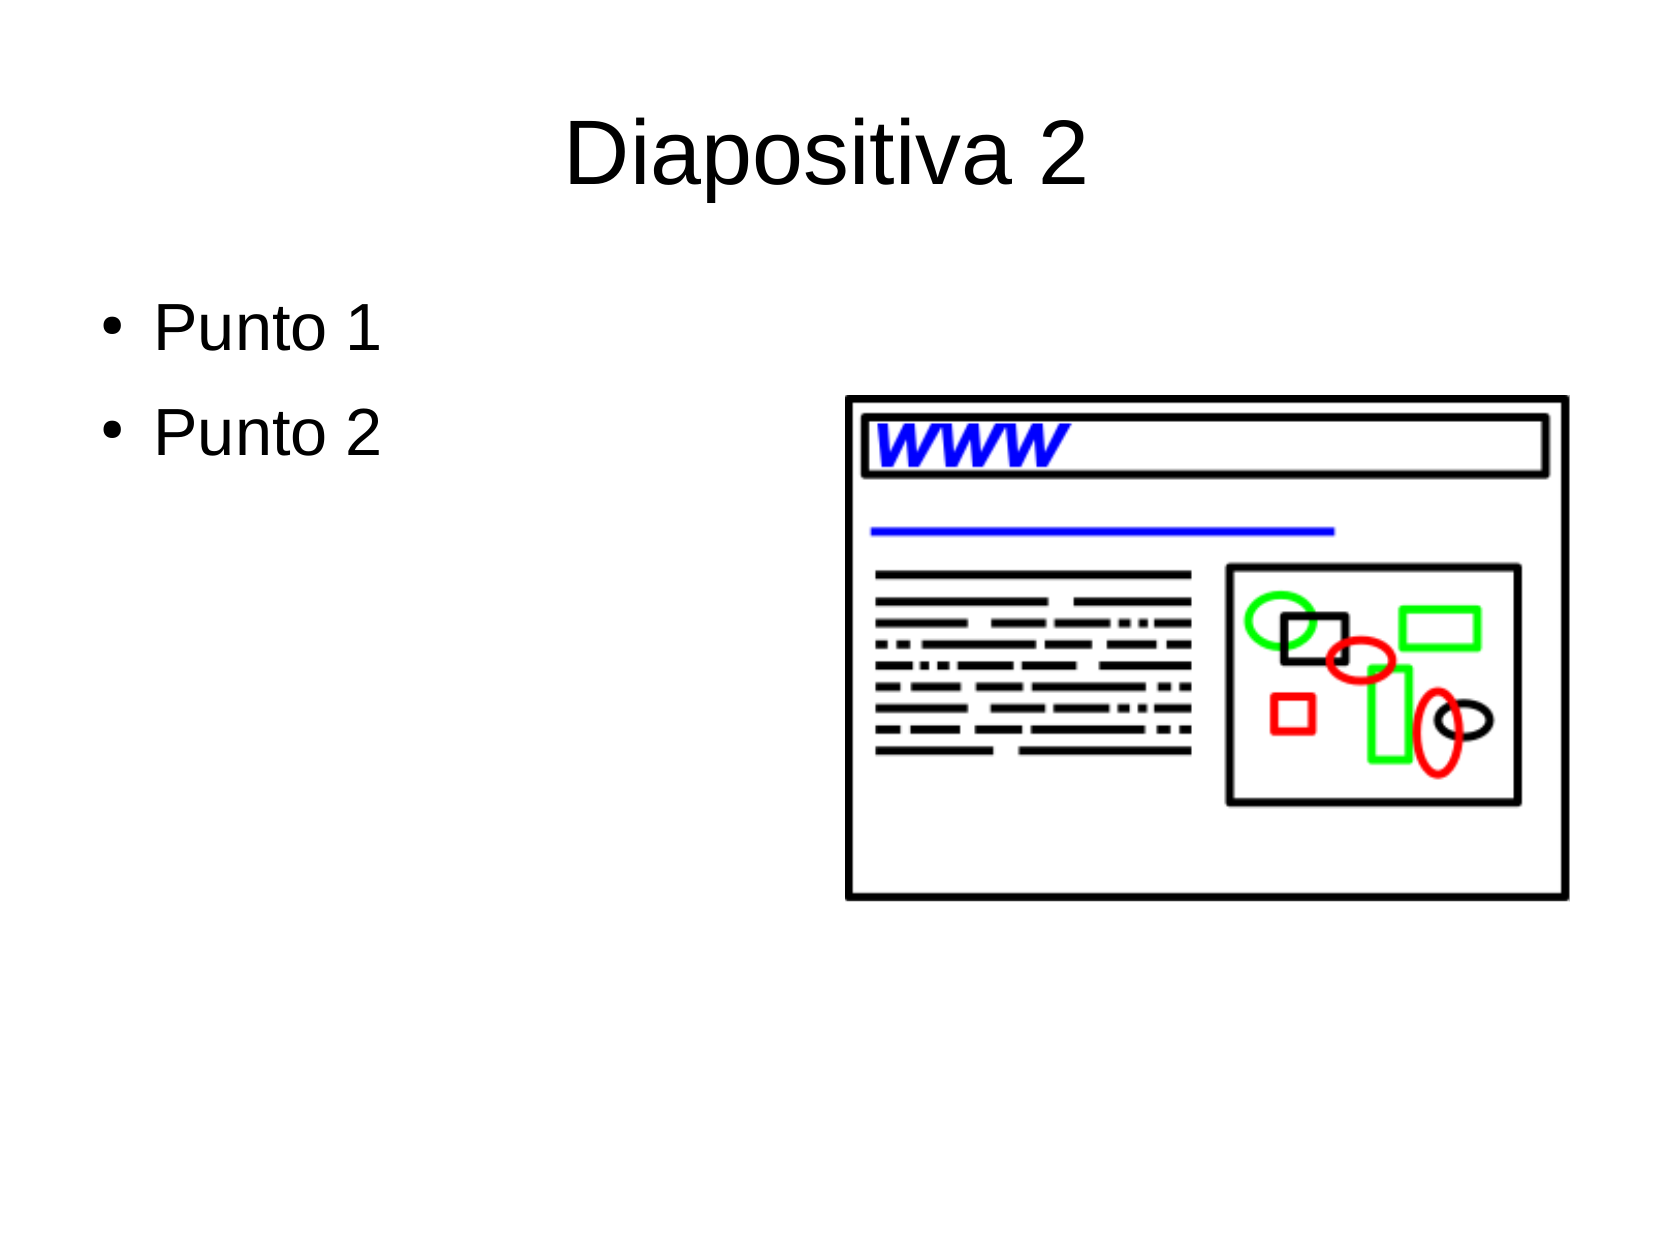

# Diapositiva 2
Punto 1
Punto 2